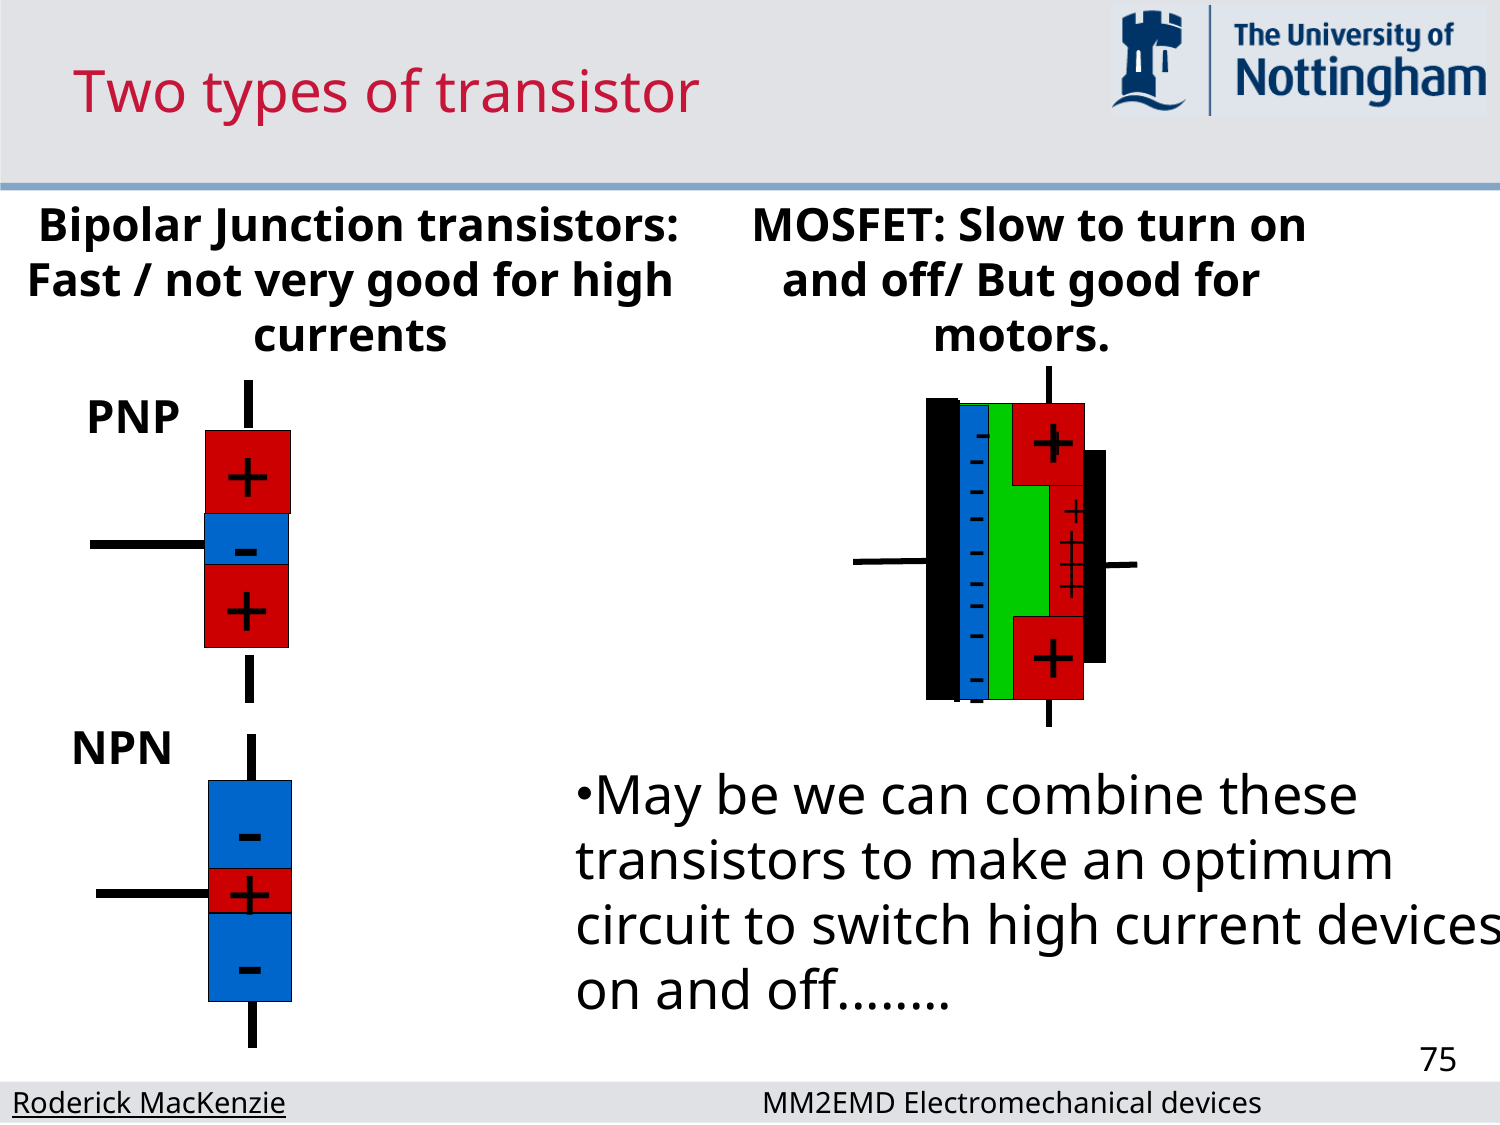

# Two types of transistor
Bipolar Junction transistors: Fast / not very good for high currents
MOSFET: Slow to turn on and off/ But good for motors.
-
+
+
-
-
+
-
+
-
+
-
+
-
-
+
-
-
PNP
+
-
+
NPN
May be we can combine these transistors to make an optimum circuit to switch high current devices on and off........
-
+
-